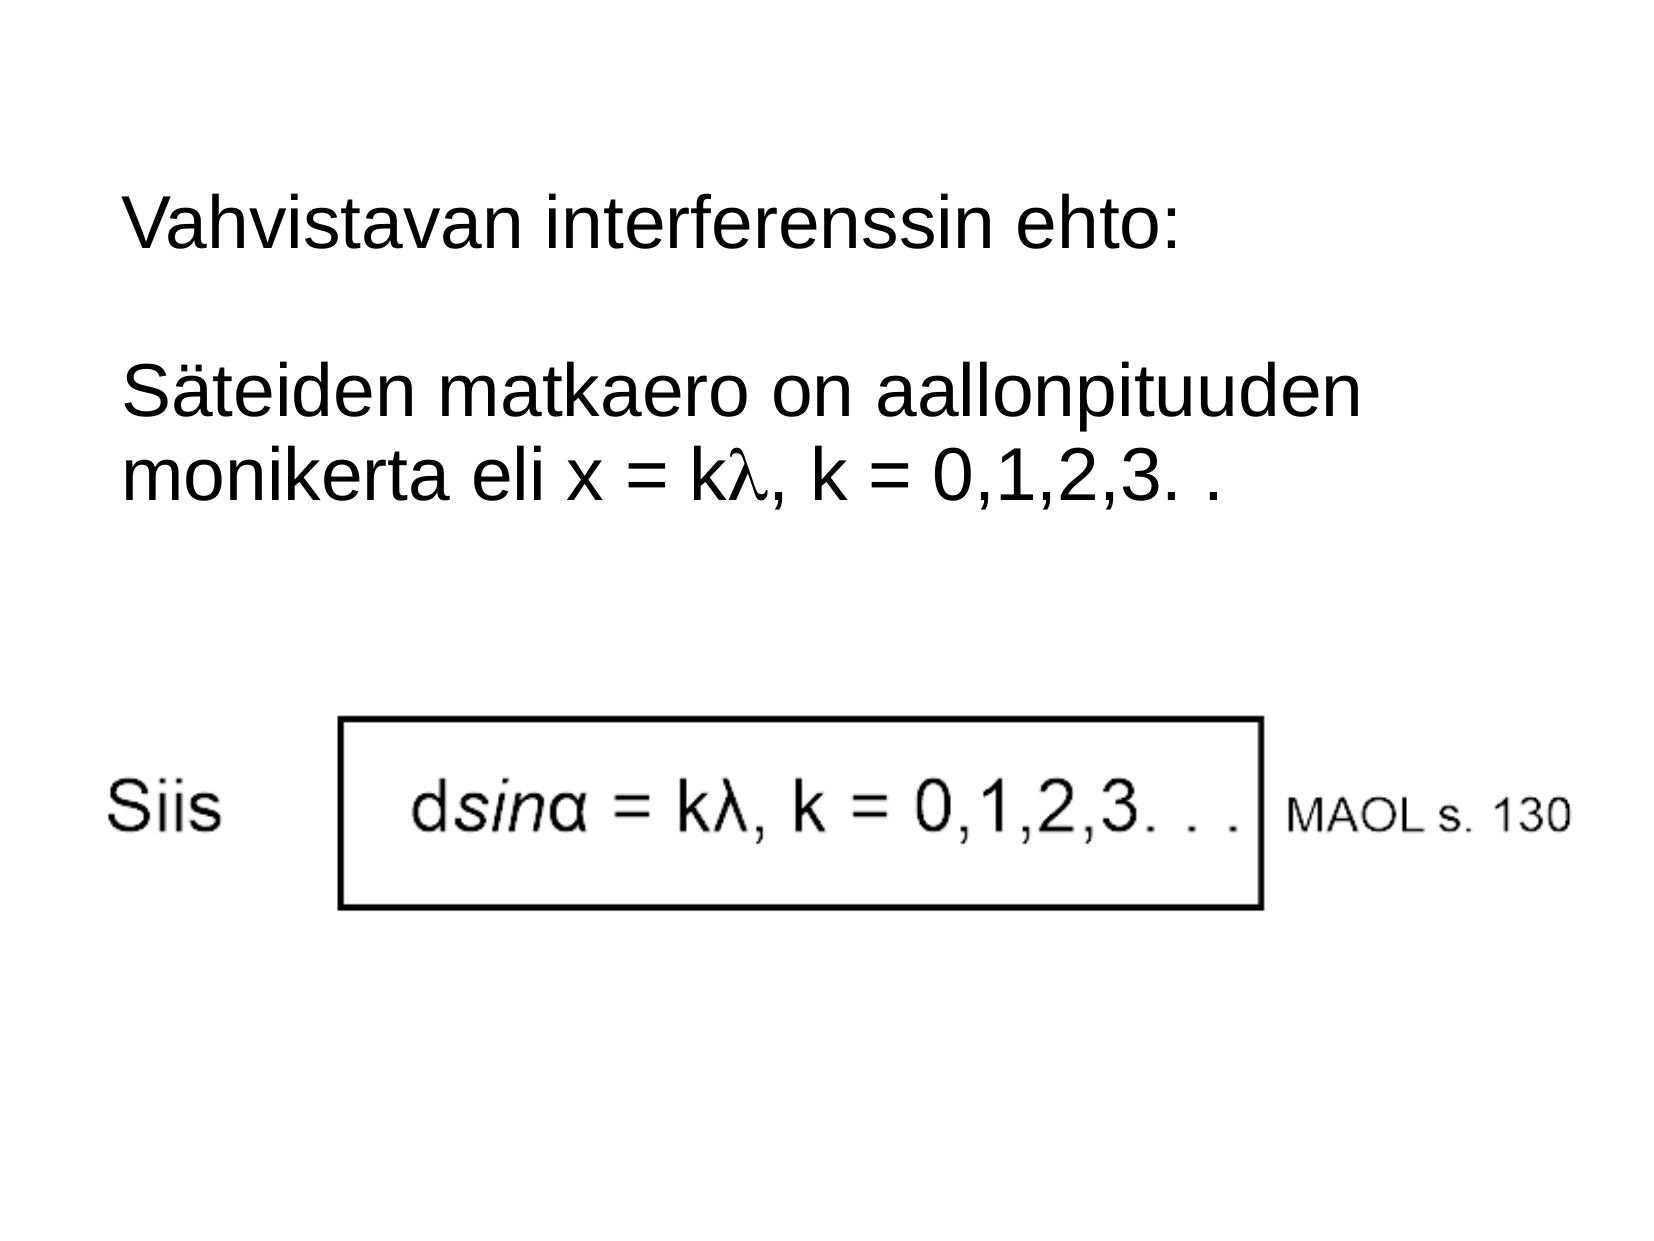

Vahvistavan interferenssin ehto:
Säteiden matkaero on aallonpituuden monikerta eli x = kl, k = 0,1,2,3. .